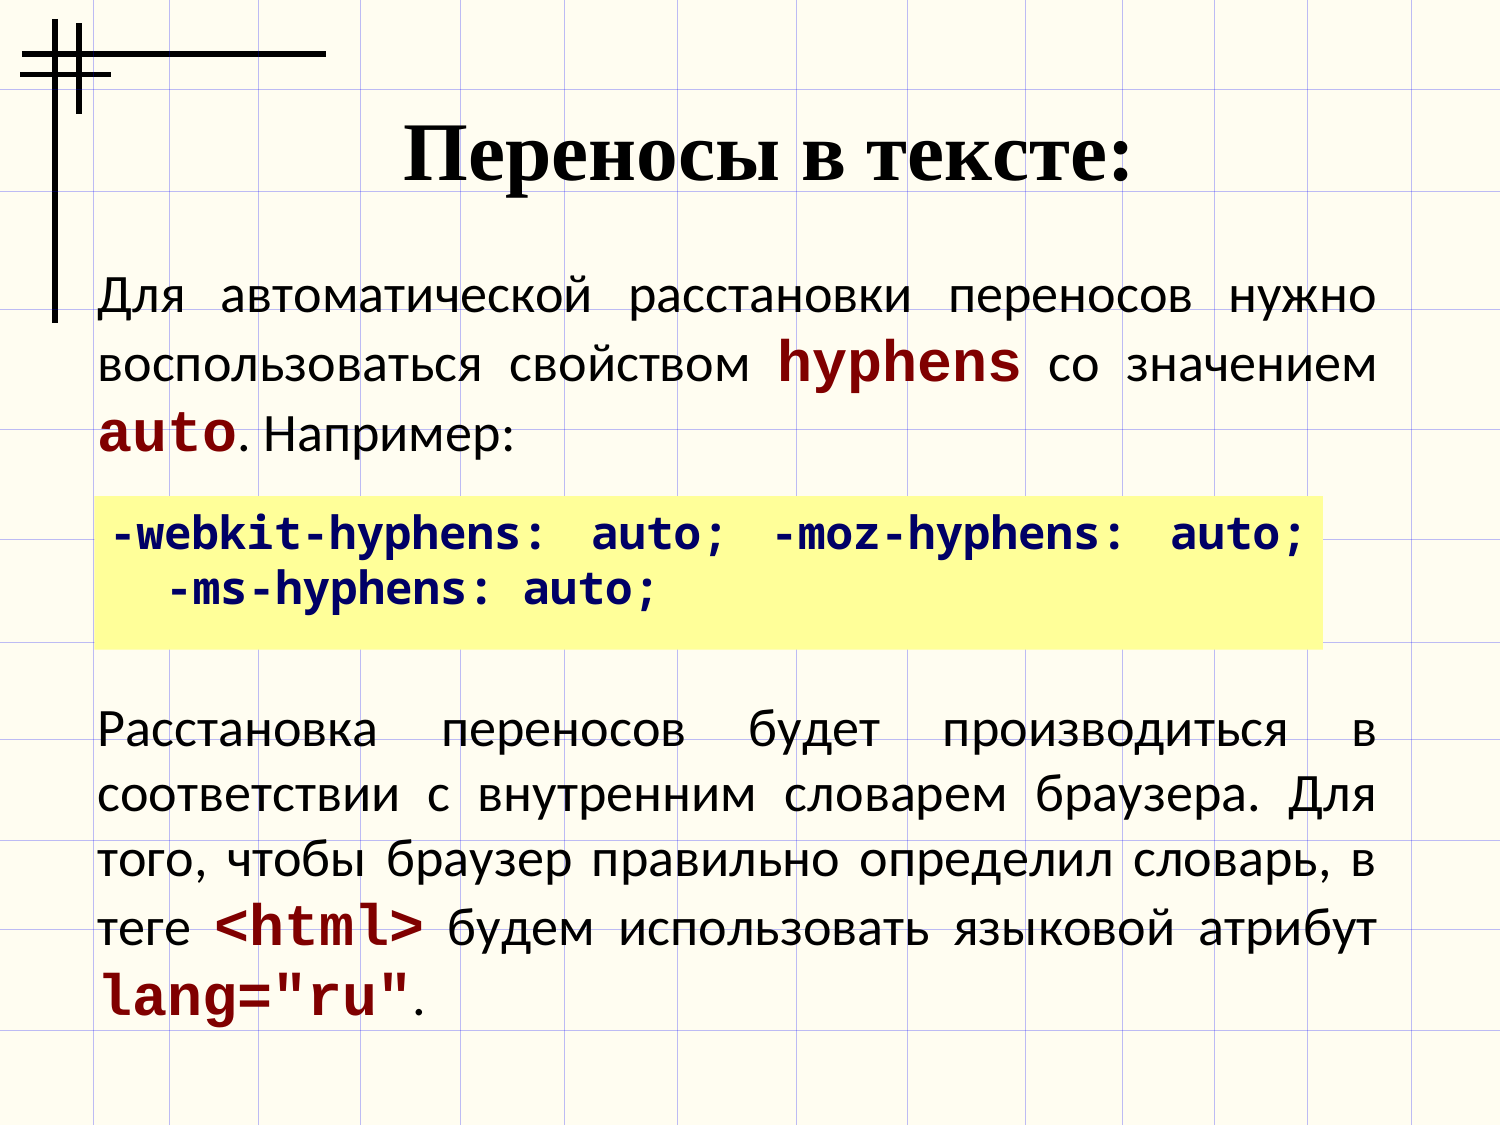

# Переносы в тексте:
Для автоматической расстановки переносов нужно воспользоваться свойством hyphens со значением auto. Например:
-webkit-hyphens: auto; -moz-hyphens: auto; -ms-hyphens: auto;
Расстановка переносов будет производиться в соответствии с внутренним словарем браузера. Для того, чтобы браузер правильно определил словарь, в теге <html> будем использовать языковой атрибут lang="ru".